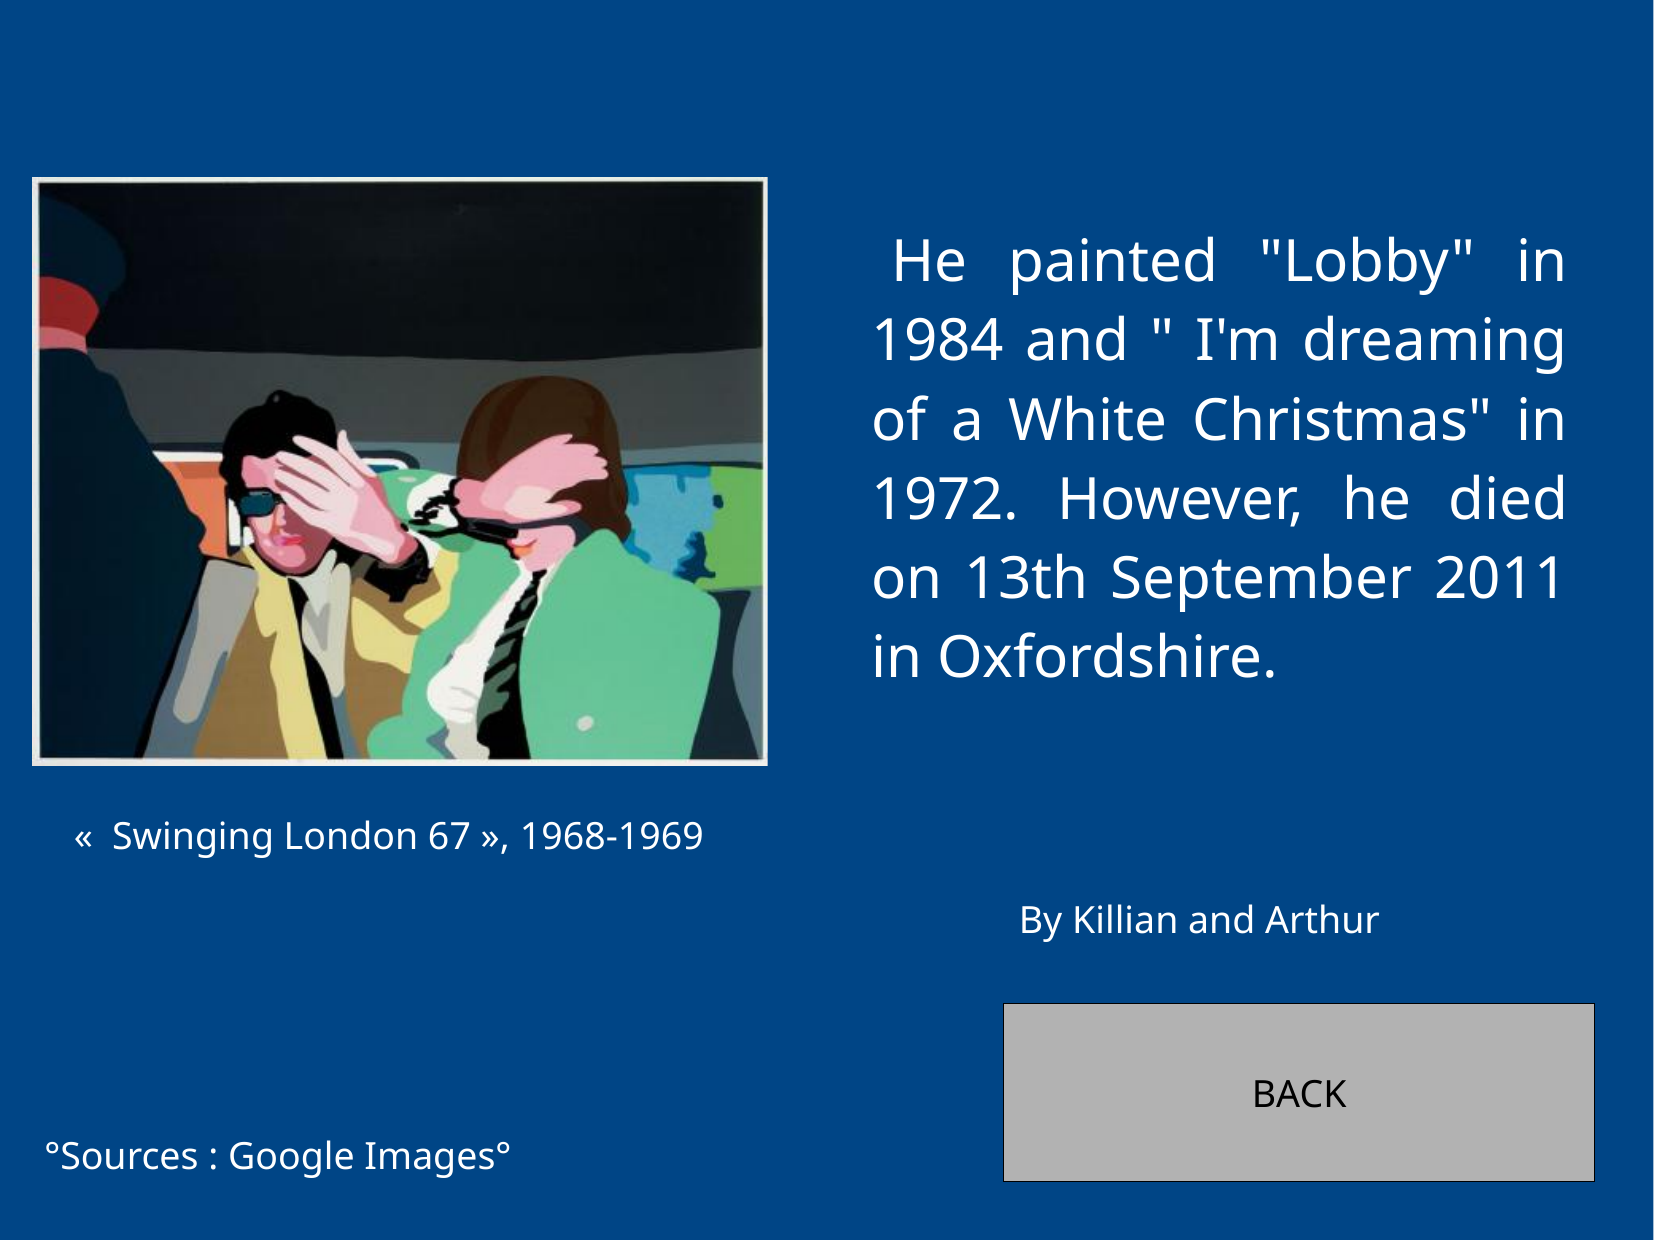

#
He painted "Lobby" in 1984 and " I'm dreaming of a White Christmas" in 1972. However, he died on 13th September 2011 in Oxfordshire.
«  Swinging London 67 », 1968-1969
By Killian and Arthur
BACK
°Sources : Google Images°